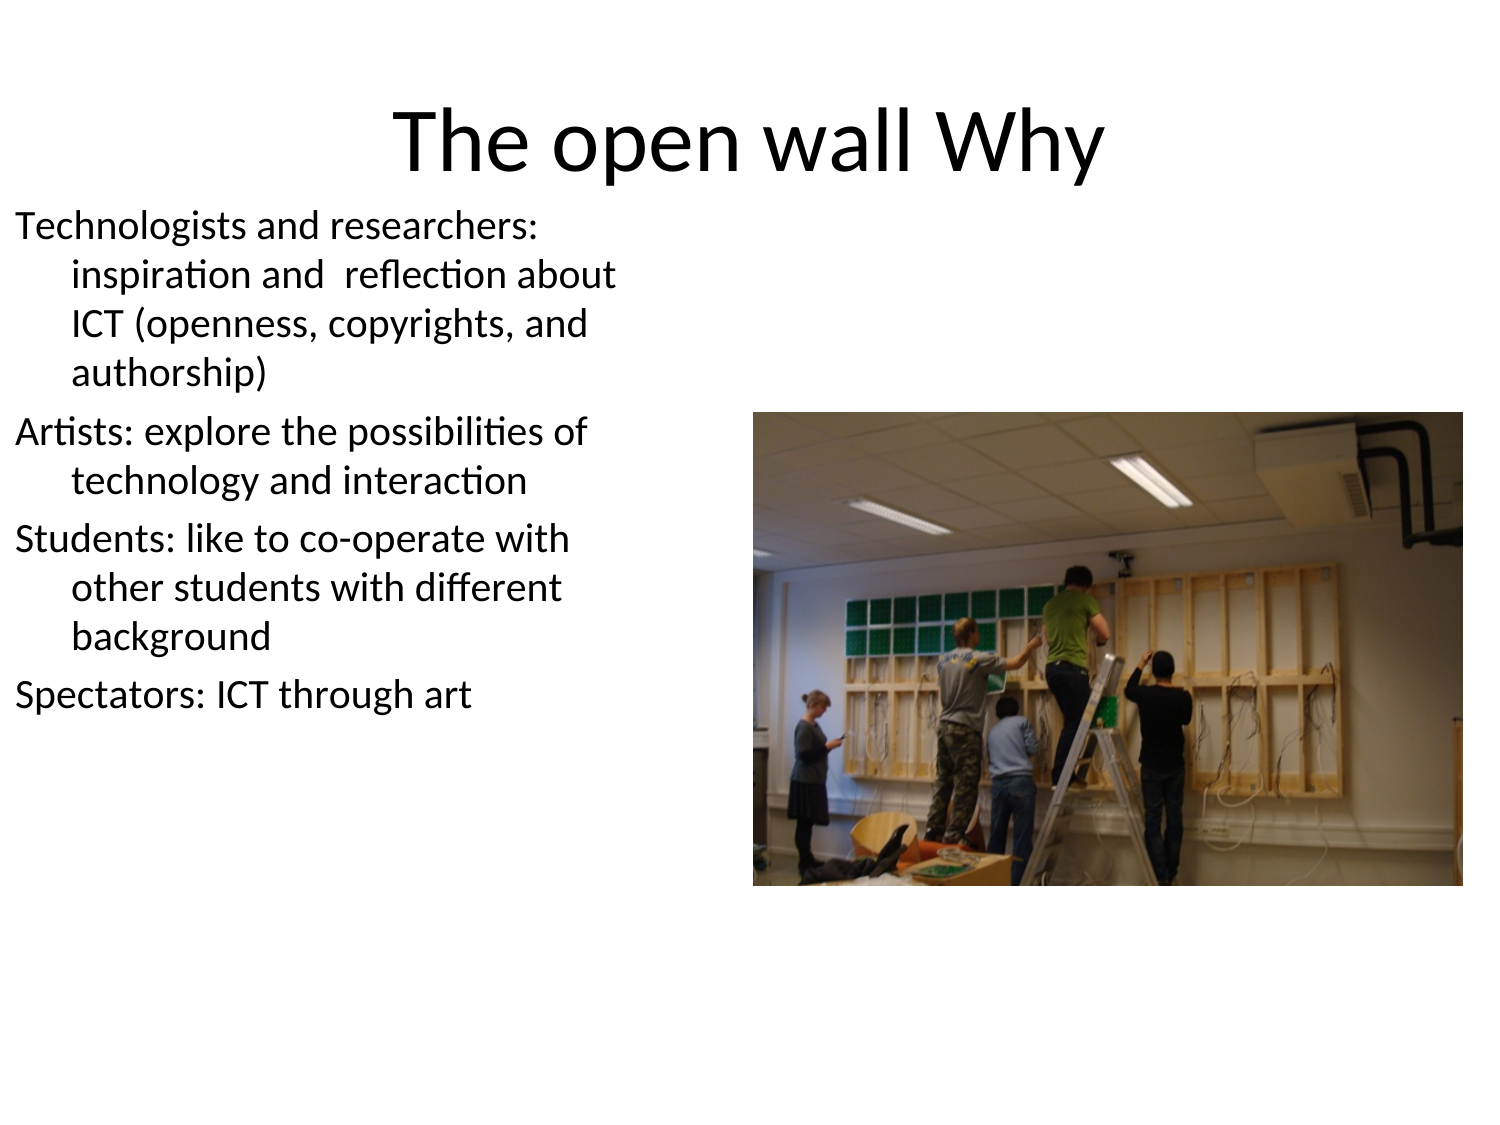

The open wall Why
Technologists and researchers: inspiration and reflection about ICT (openness, copyrights, and authorship)
Artists: explore the possibilities of technology and interaction
Students: like to co-operate with other students with different background
Spectators: ICT through art